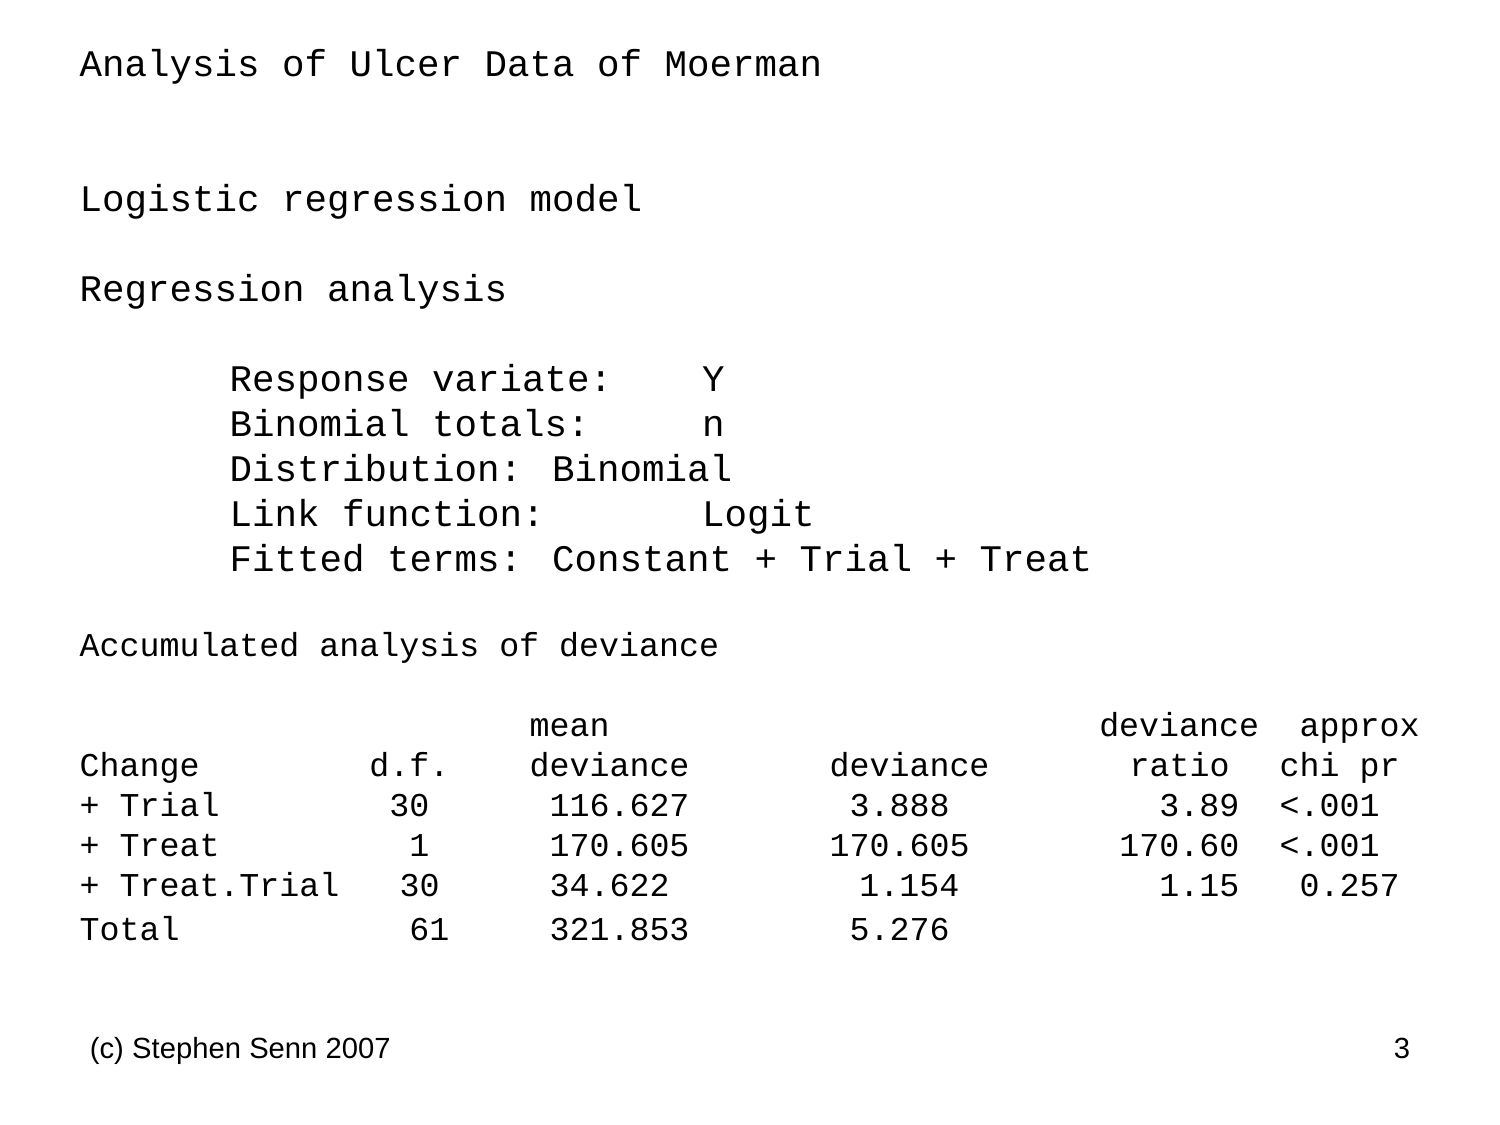

Analysis of Ulcer Data of Moerman
Logistic regression model
Regression analysis
	Response variate:	 Y
	Binomial totals:	 n
	Distribution:	 Binomial
	Link function:	 Logit
	Fitted terms:	 Constant + Trial + Treat
Accumulated analysis of deviance
			mean	 deviance	 approx
Change	 d.f.	deviance	deviance	ratio	chi pr
+ Trial	 30	 116.627	 3.888	 3.89	<.001
+ Treat	 1	 170.605	170.605	 170.60	<.001
+ Treat.Trial	 30	 34.622	 1.154	 1.15	 0.257
Total	 61	 321.853	 5.276
(c) Stephen Senn 2007
3